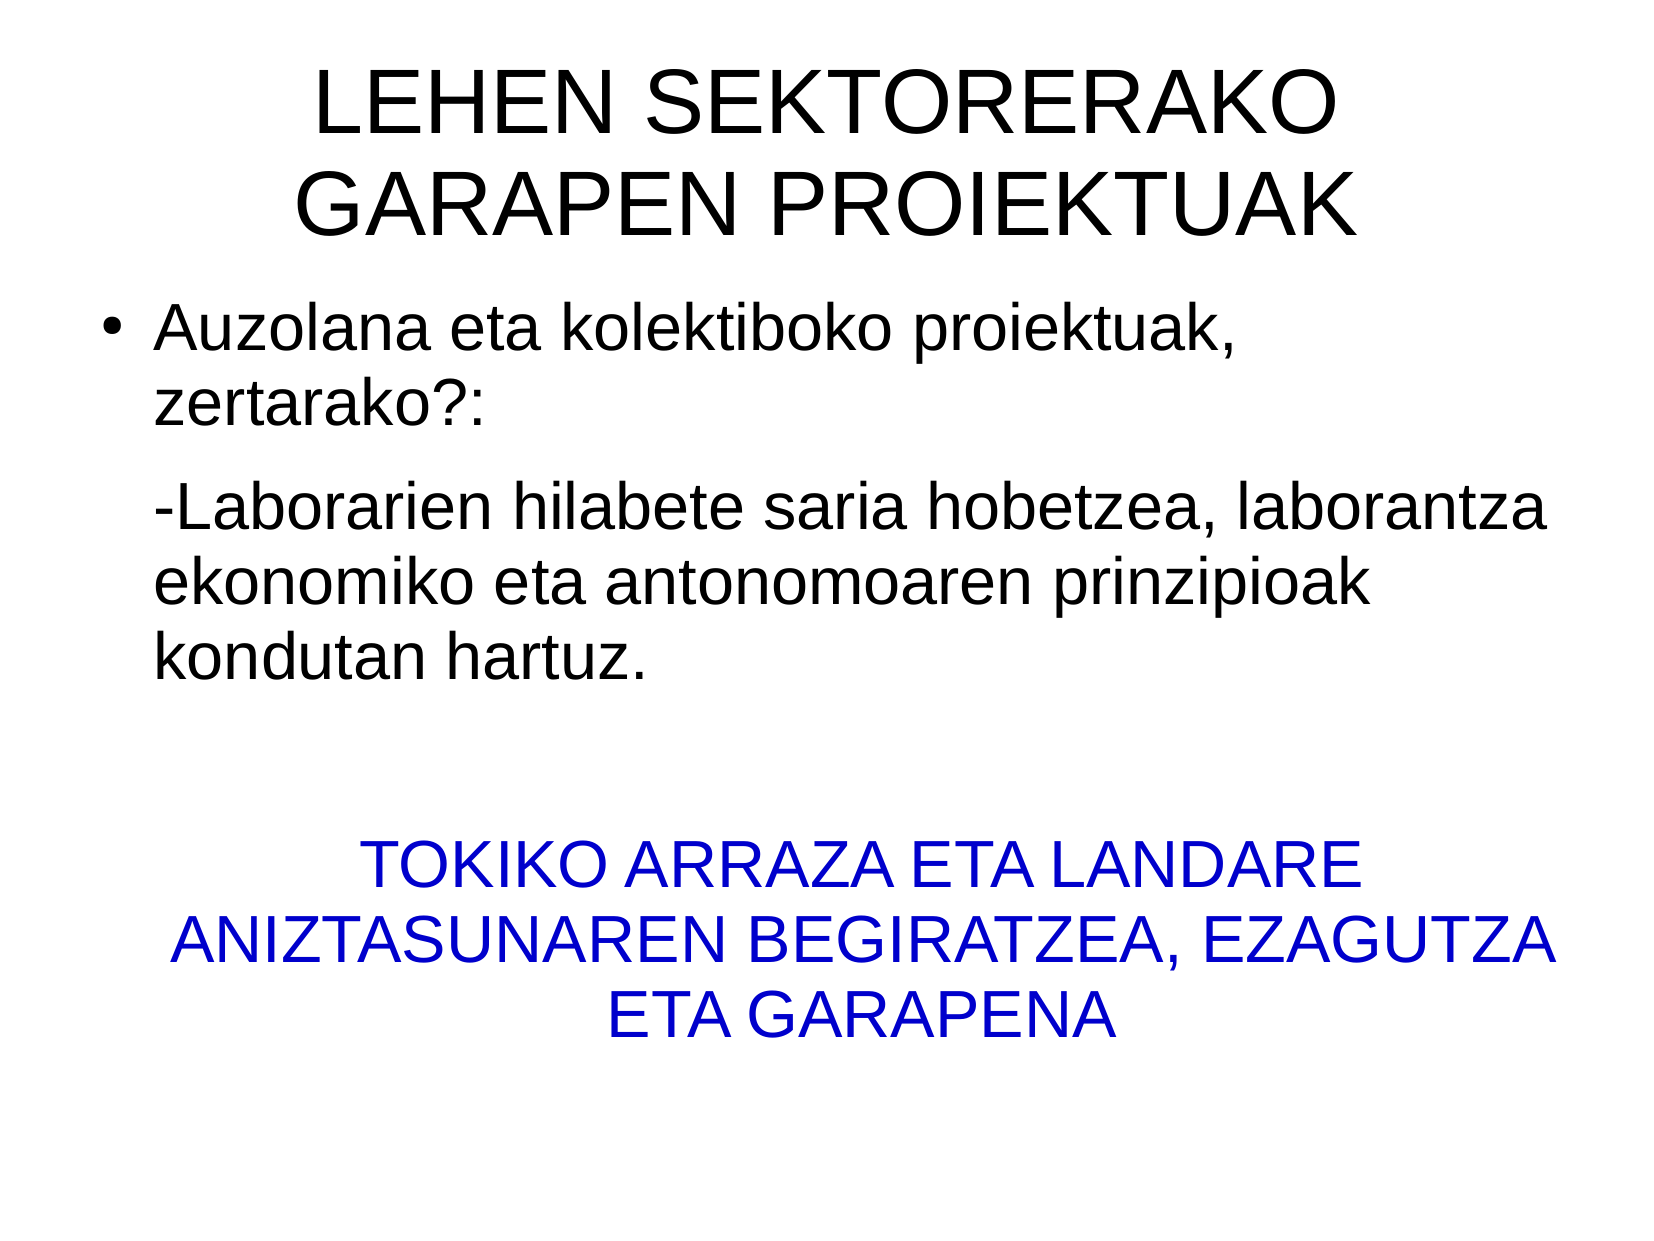

# LEHEN SEKTORERAKO GARAPEN PROIEKTUAK
Auzolana eta kolektiboko proiektuak, zertarako?:
-Laborarien hilabete saria hobetzea, laborantza ekonomiko eta antonomoaren prinzipioak kondutan hartuz.
TOKIKO ARRAZA ETA LANDARE ANIZTASUNAREN BEGIRATZEA, EZAGUTZA ETA GARAPENA